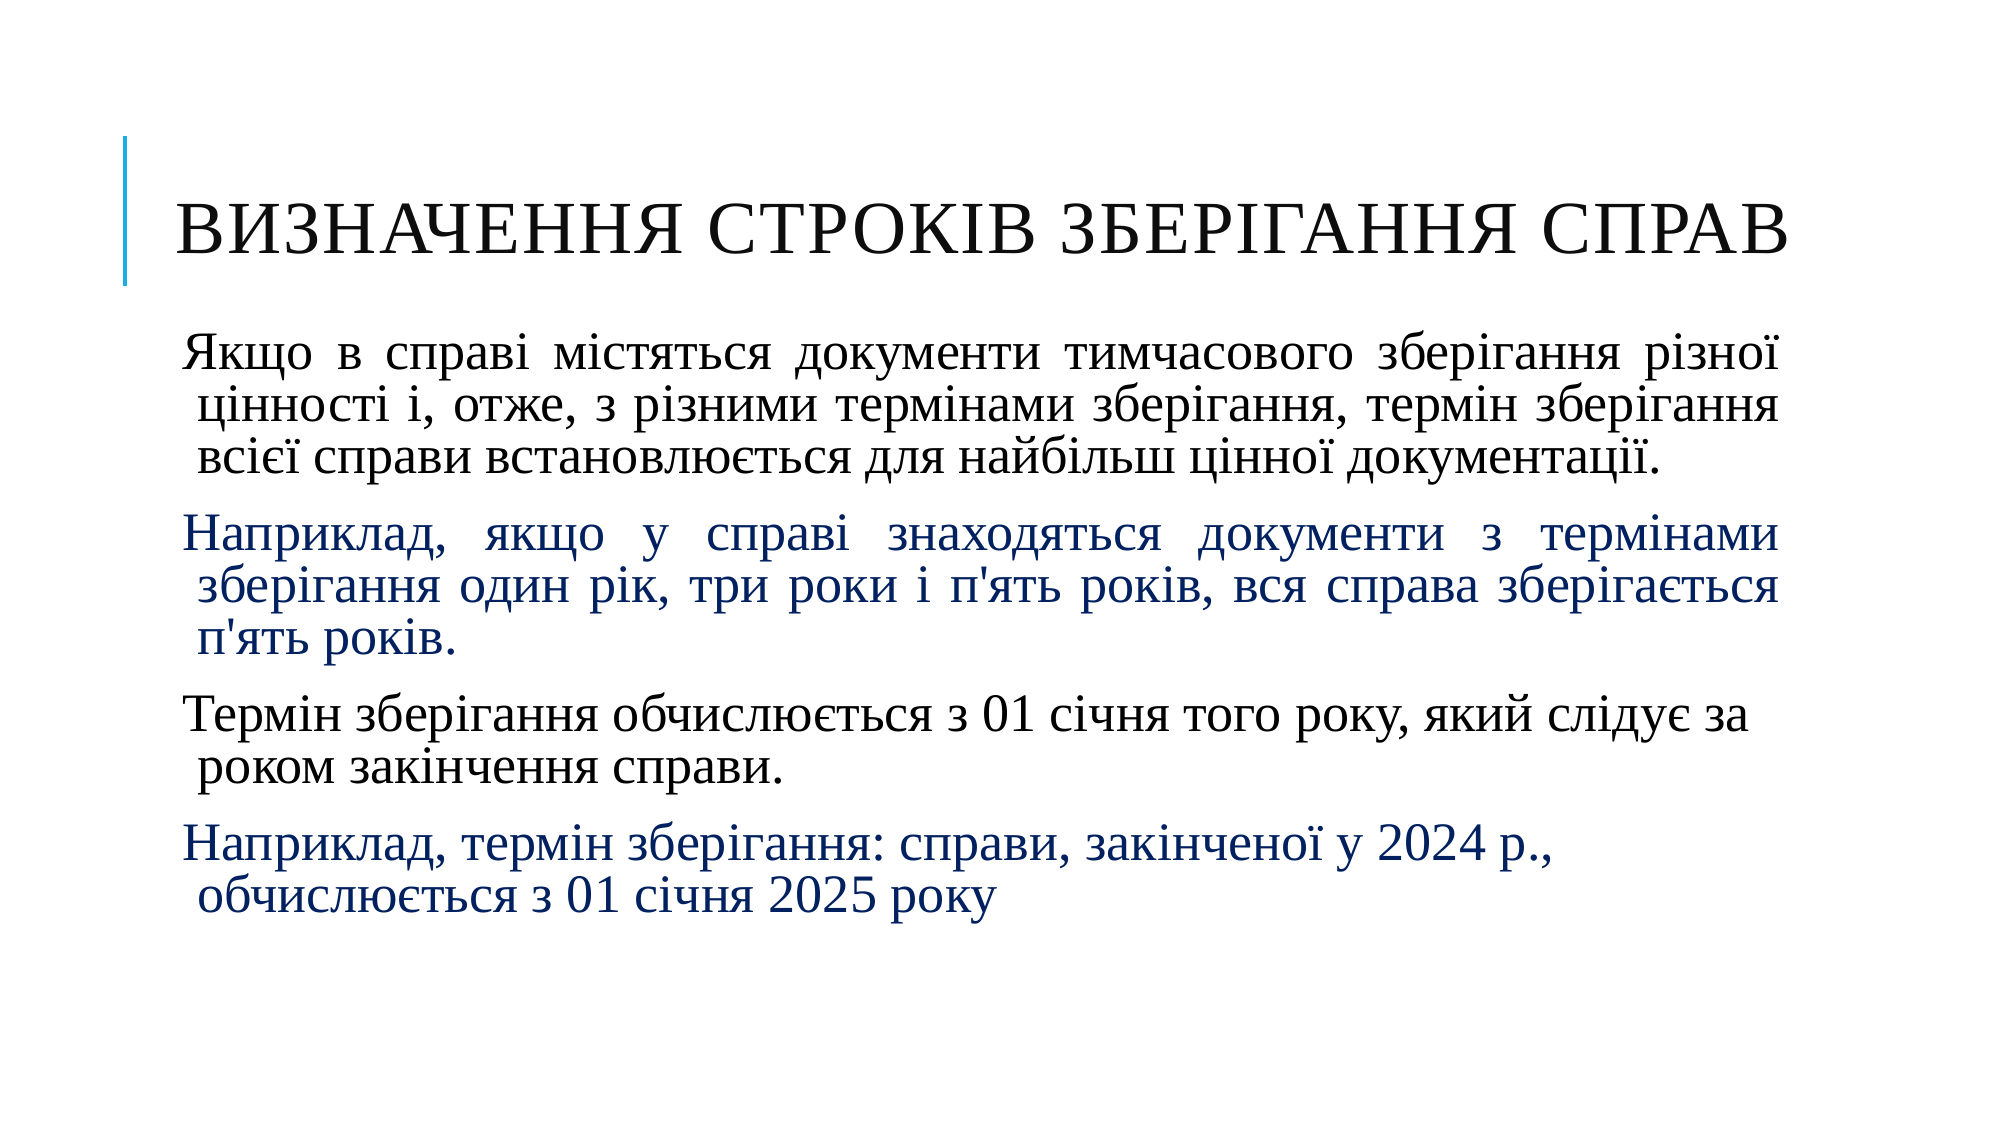

# Визначення строків зберігання справ
Якщо в справі містяться документи тимчасового зберігання різної цінності і, отже, з різними термінами зберігання, термін зберігання всієї справи встановлюється для найбільш цінної документації.
Наприклад, якщо у справі знаходяться документи з термінами зберігання один рік, три роки і п'ять років, вся справа зберігається п'ять років.
Термін зберігання обчислюється з 01 січня того року, який слідує за роком закінчення справи.
Наприклад, термін зберігання: справи, закінченої у 2024 р., обчислюється з 01 січня 2025 року